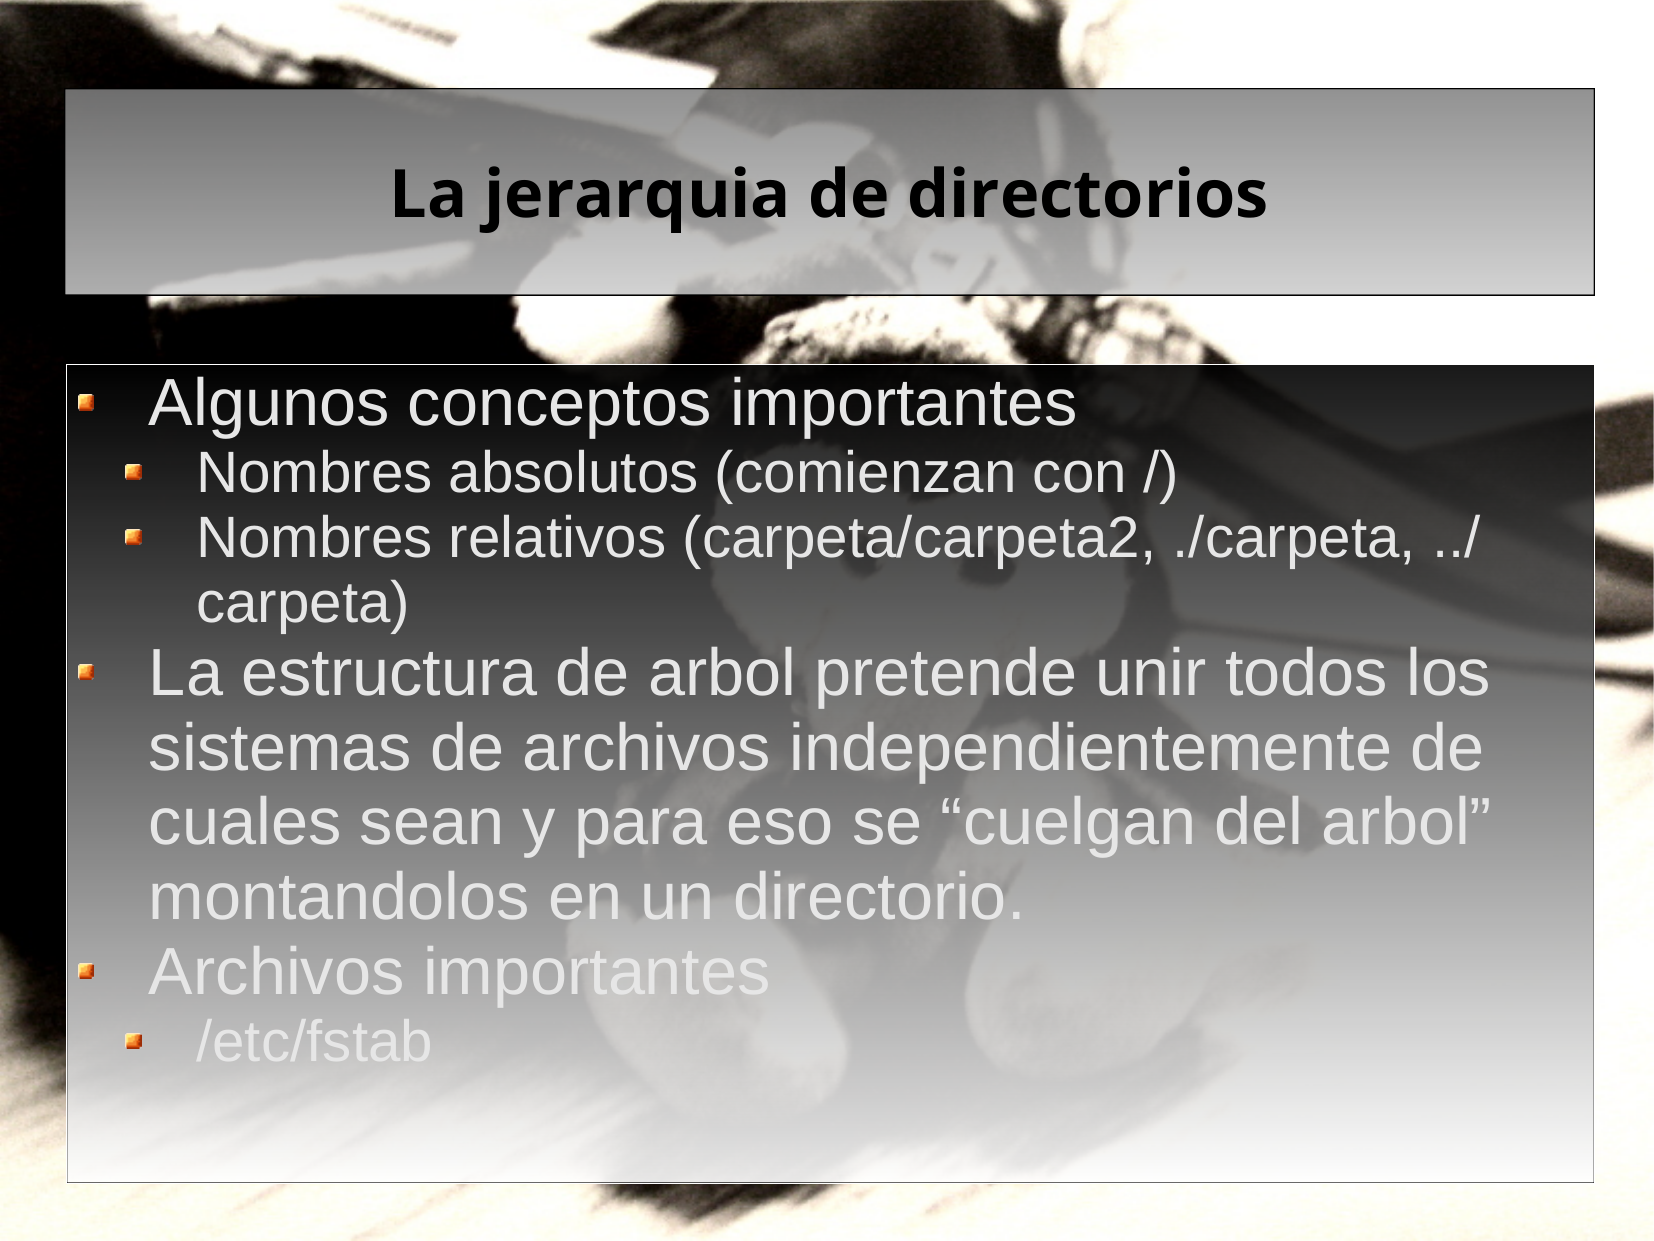

# La jerarquia de directorios
Algunos conceptos importantes
Nombres absolutos (comienzan con /)
Nombres relativos (carpeta/carpeta2, ./carpeta, ../carpeta)
La estructura de arbol pretende unir todos los sistemas de archivos independientemente de cuales sean y para eso se “cuelgan del arbol” montandolos en un directorio.
Archivos importantes
/etc/fstab